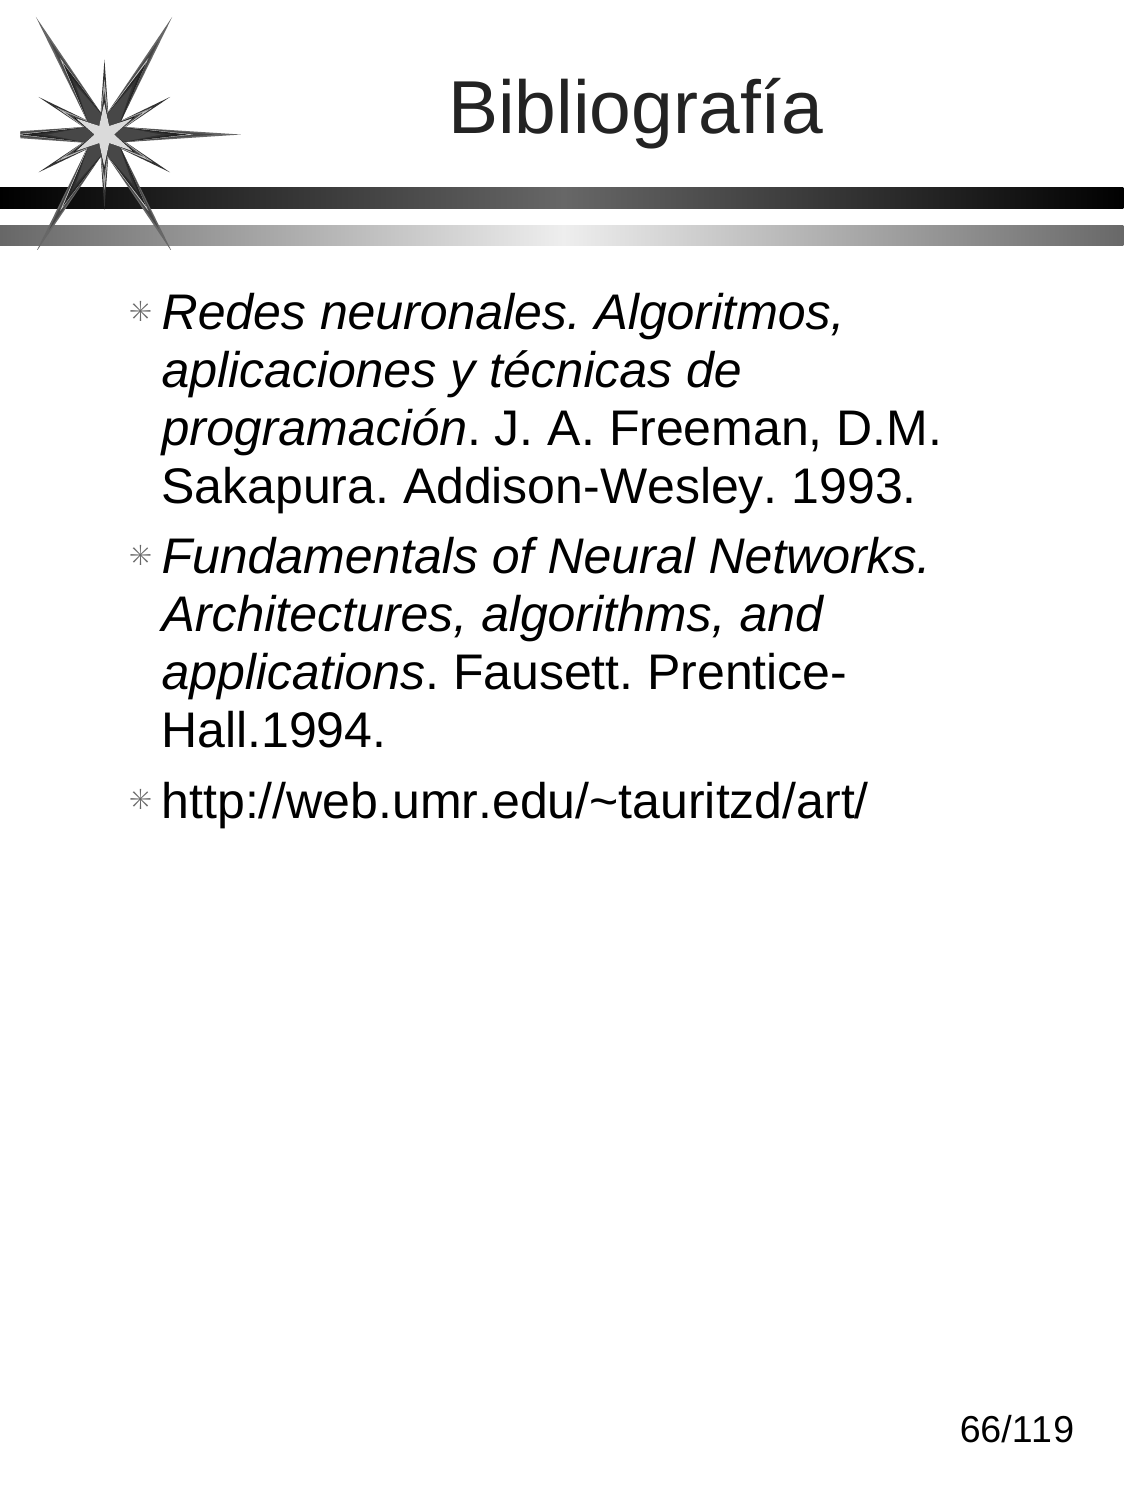

# Bibliografía
Redes neuronales. Algoritmos, aplicaciones y técnicas de programación. J. A. Freeman, D.M. Sakapura. Addison-Wesley. 1993.
Fundamentals of Neural Networks. Architectures, algorithms, and applications. Fausett. Prentice-Hall.1994.
http://web.umr.edu/~tauritzd/art/